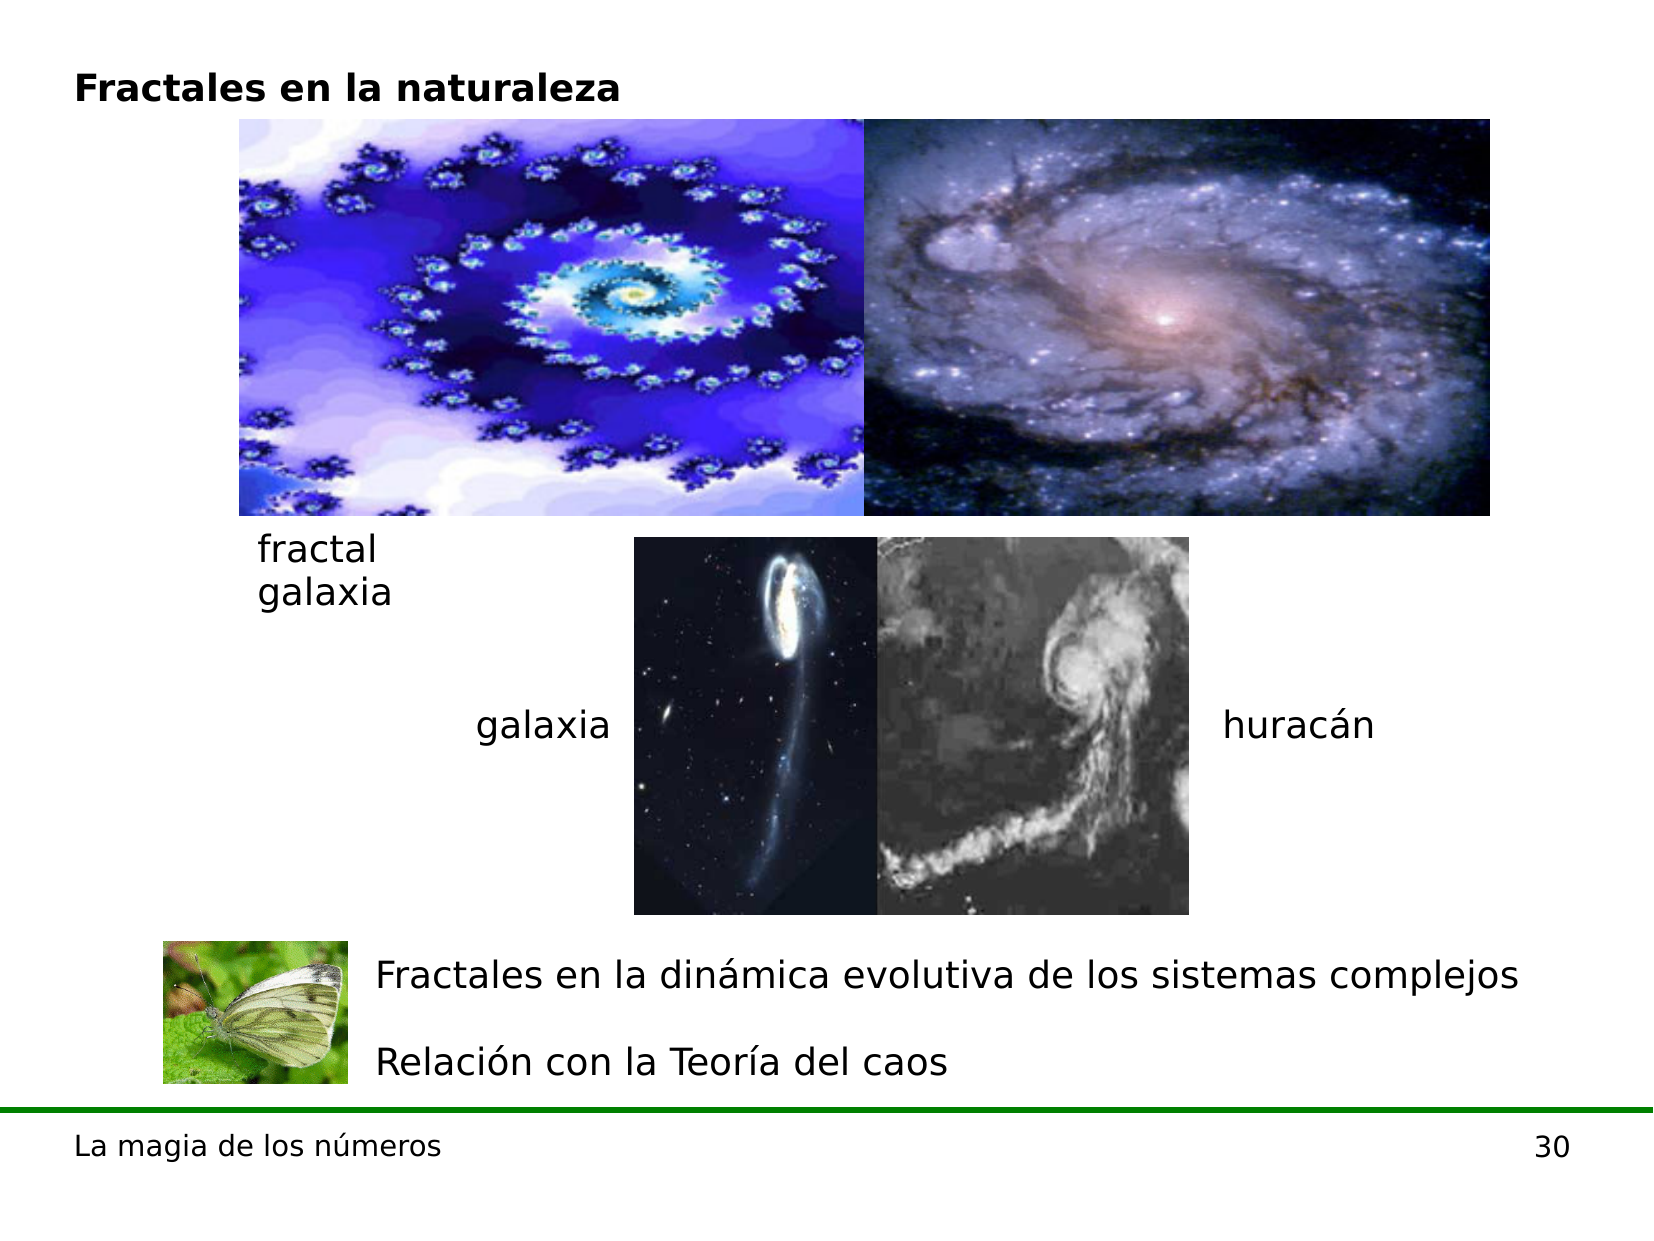

Fractales en la naturaleza
fractal galaxia
galaxia huracán
Fractales en la dinámica evolutiva de los sistemas complejos
Relación con la Teoría del caos
La magia de los números
30